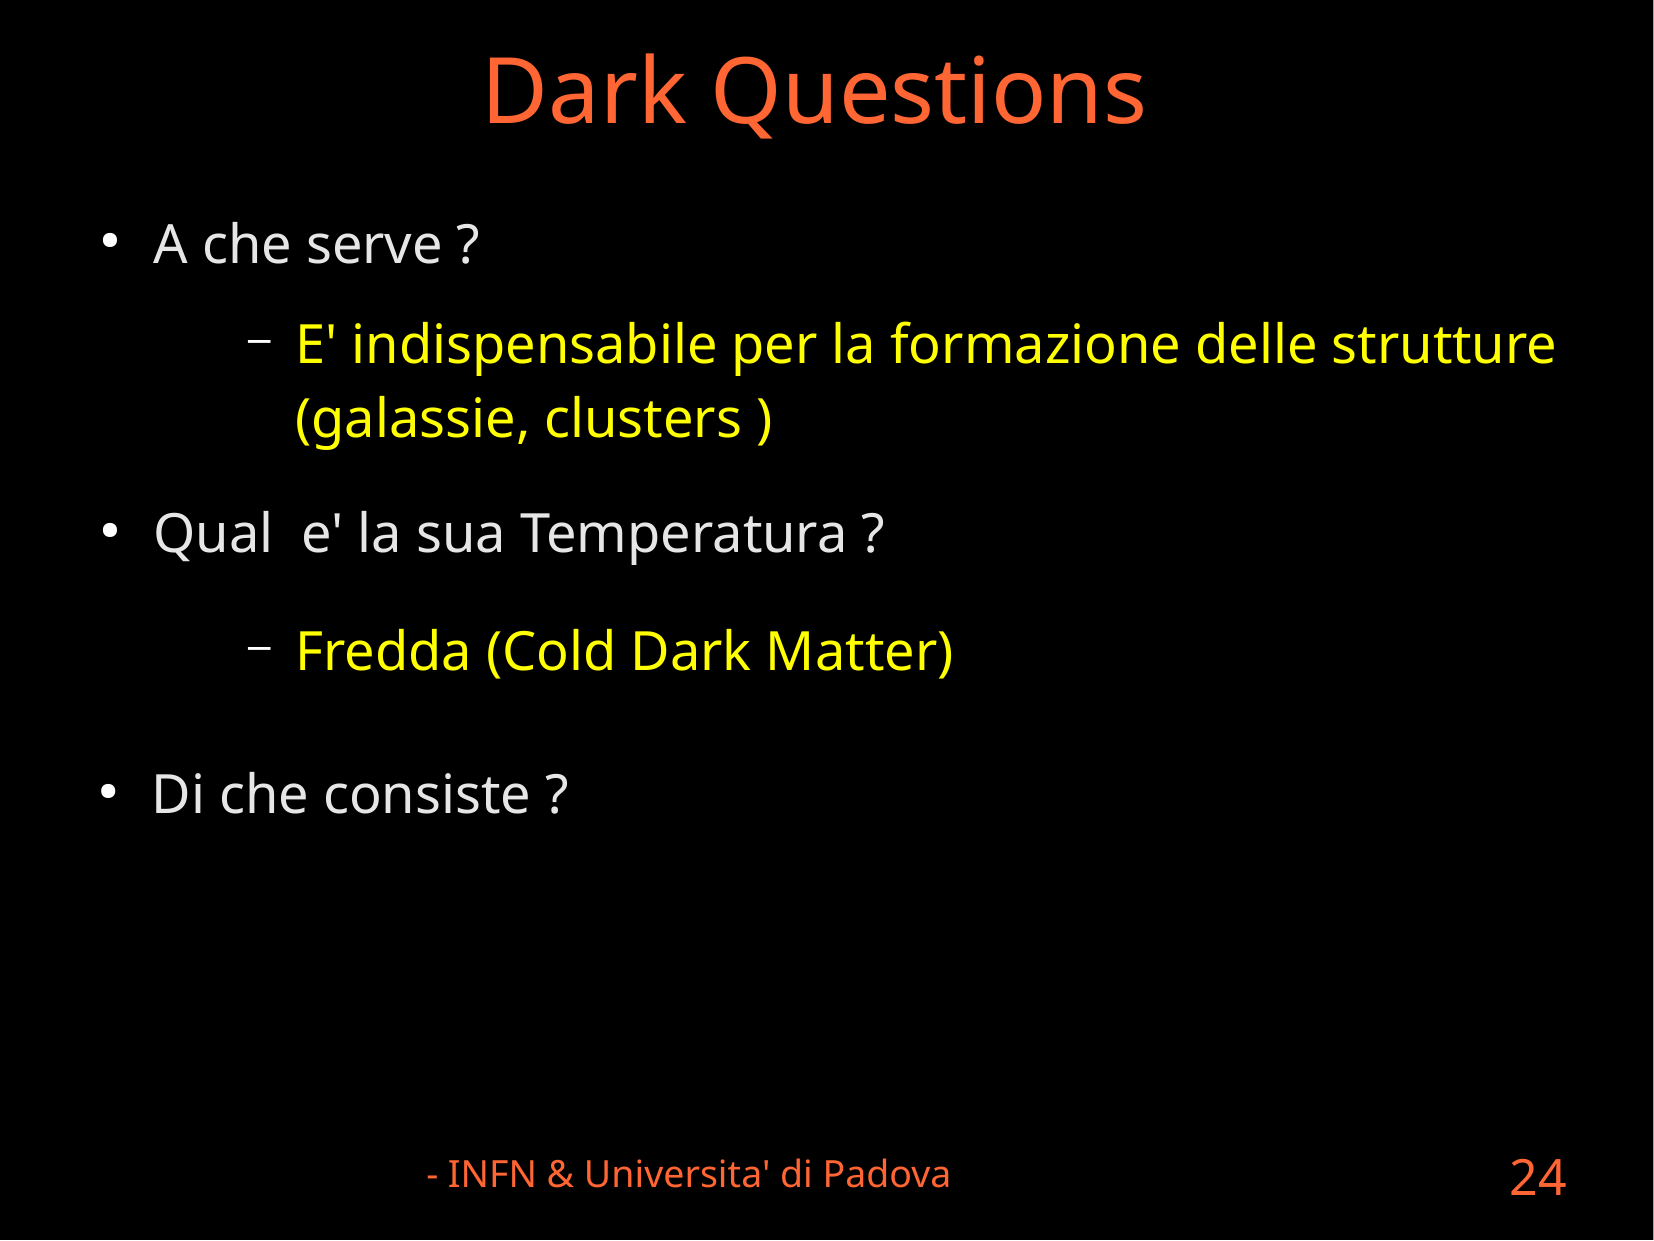

# Dark Questions
A che serve ?
E' indispensabile per la formazione delle strutture (galassie, clusters )
Qual e' la sua Temperatura ?
Fredda (Cold Dark Matter)
Di che consiste ?